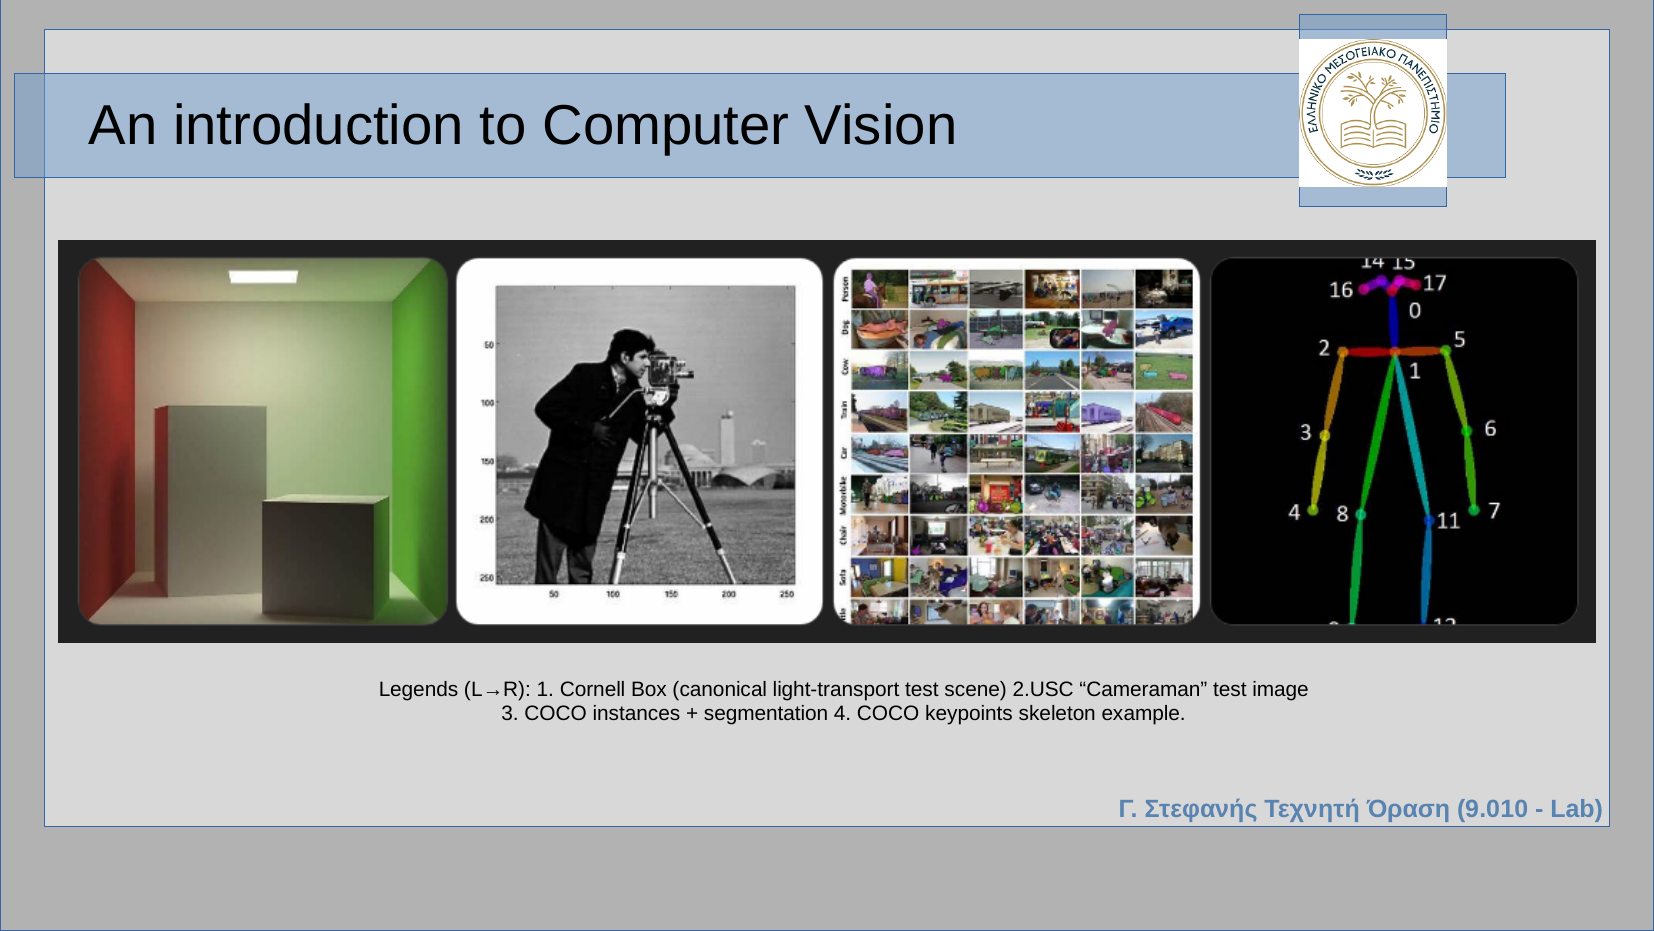

# An introduction to Computer Vision
Legends (L→R): 1. Cornell Box (canonical light-transport test scene) 2.USC “Cameraman” test image
3. COCO instances + segmentation 4. COCO keypoints skeleton example.
Γ. Στεφανής Τεχνητή Όραση (9.010 - Lab)